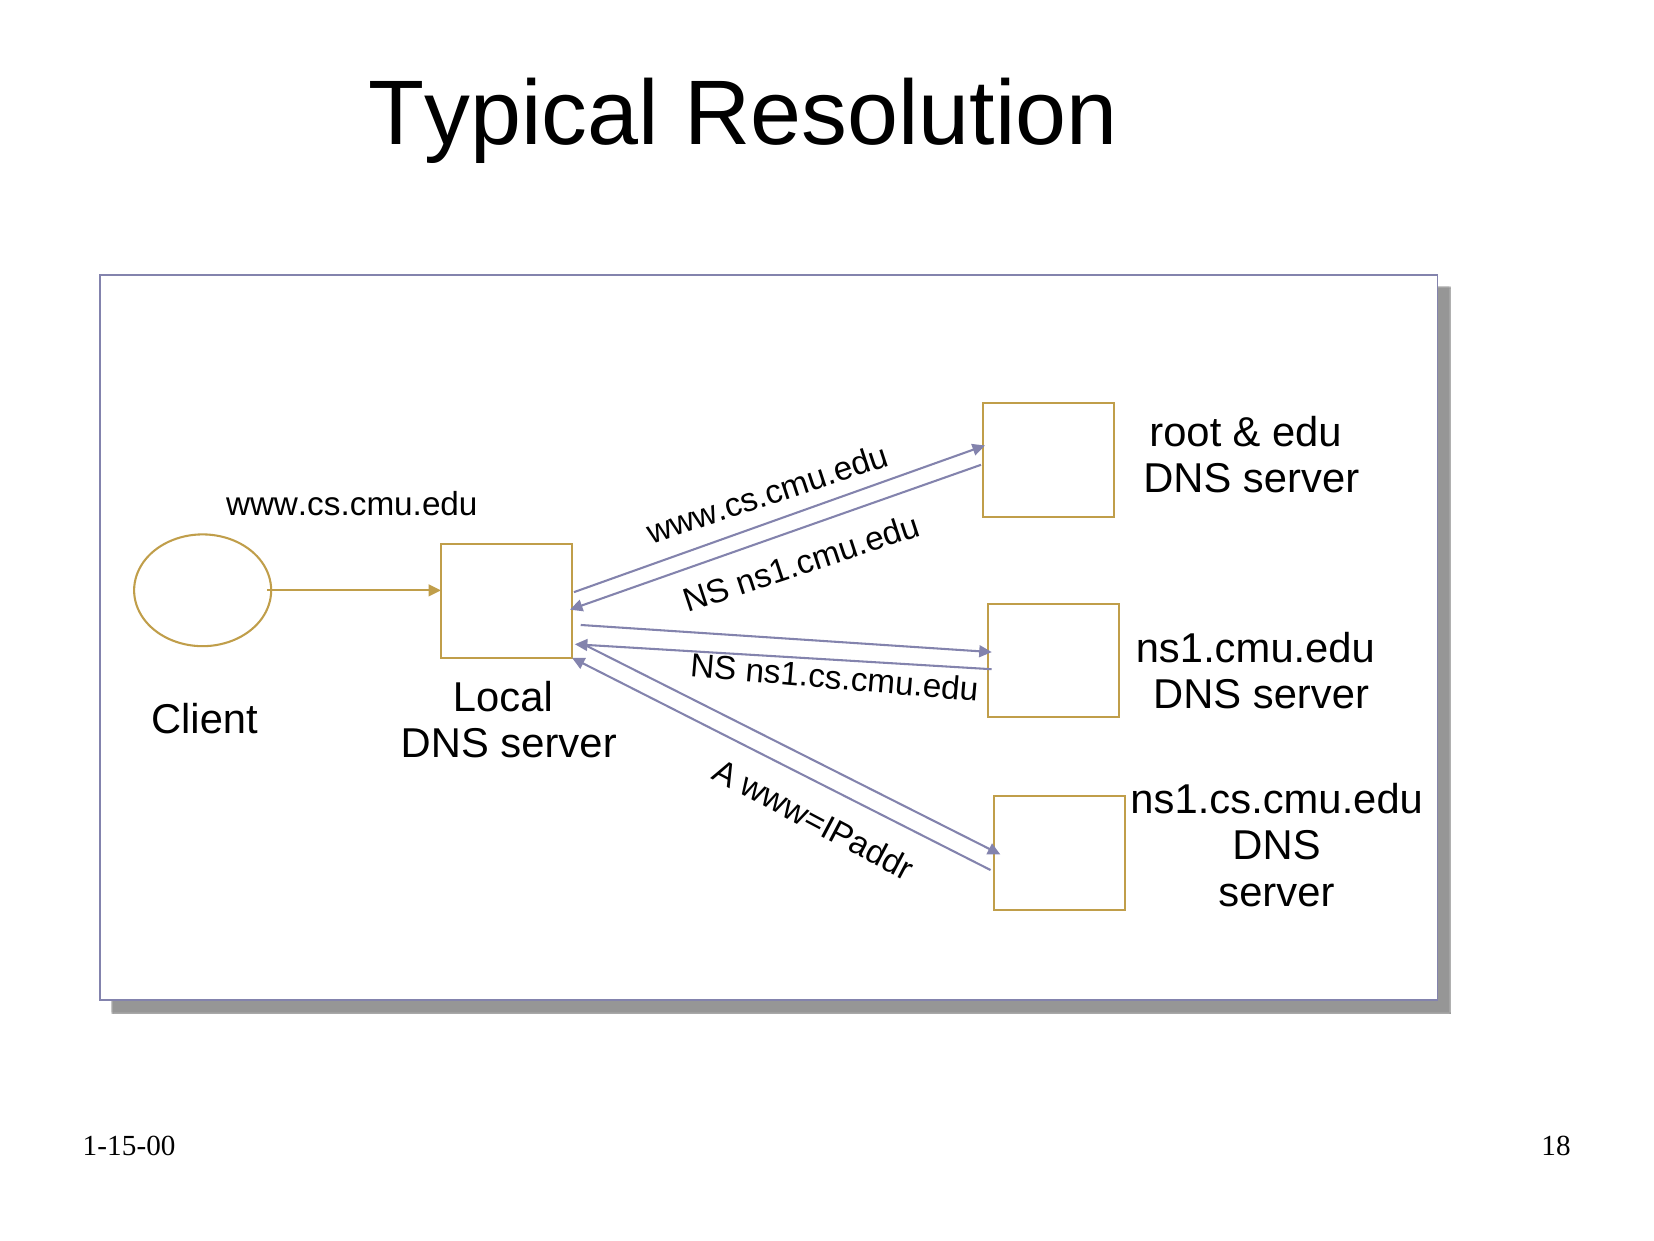

# Typical Resolution
root & edu
DNS server
www.cs.cmu.edu
NS ns1.cmu.edu
www.cs.cmu.edu
ns1.cmu.edu
DNS server
NS ns1.cs.cmu.edu
A www=IPaddr
Local
DNS server
Client
ns1.cs.cmu.edu
DNS
server
1-15-00
18